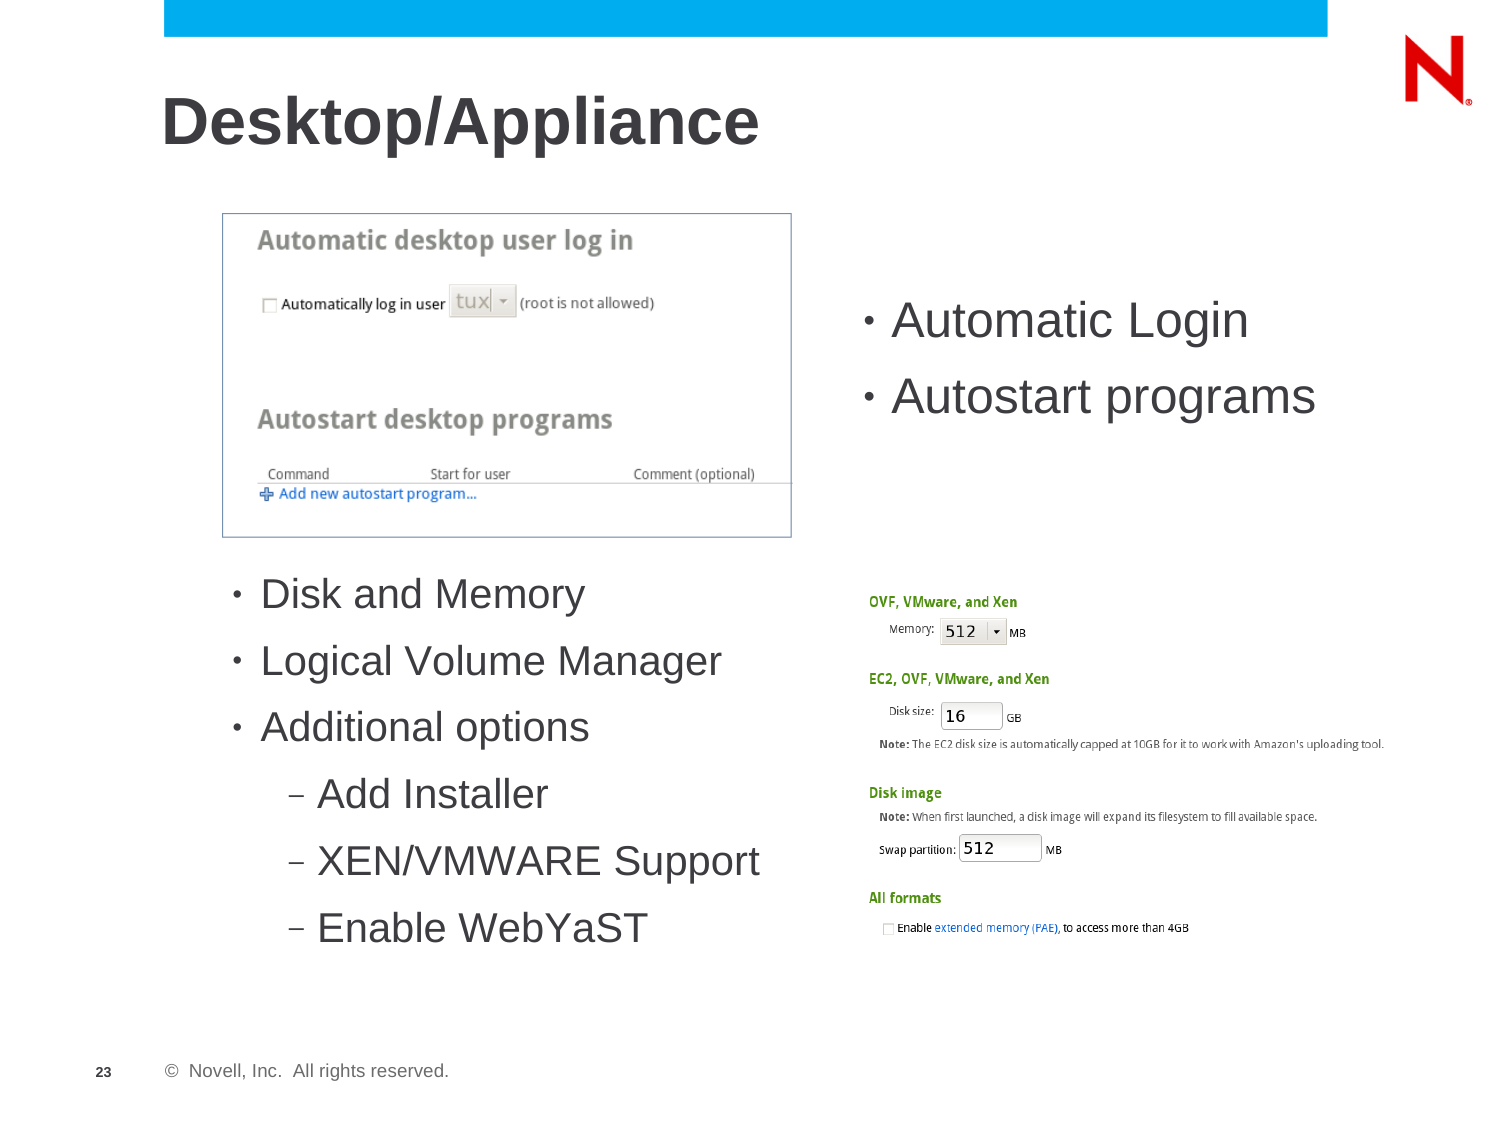

# Desktop/Appliance
Automatic Login
Autostart programs
Disk and Memory
Logical Volume Manager
Additional options
Add Installer
XEN/VMWARE Support
Enable WebYaST